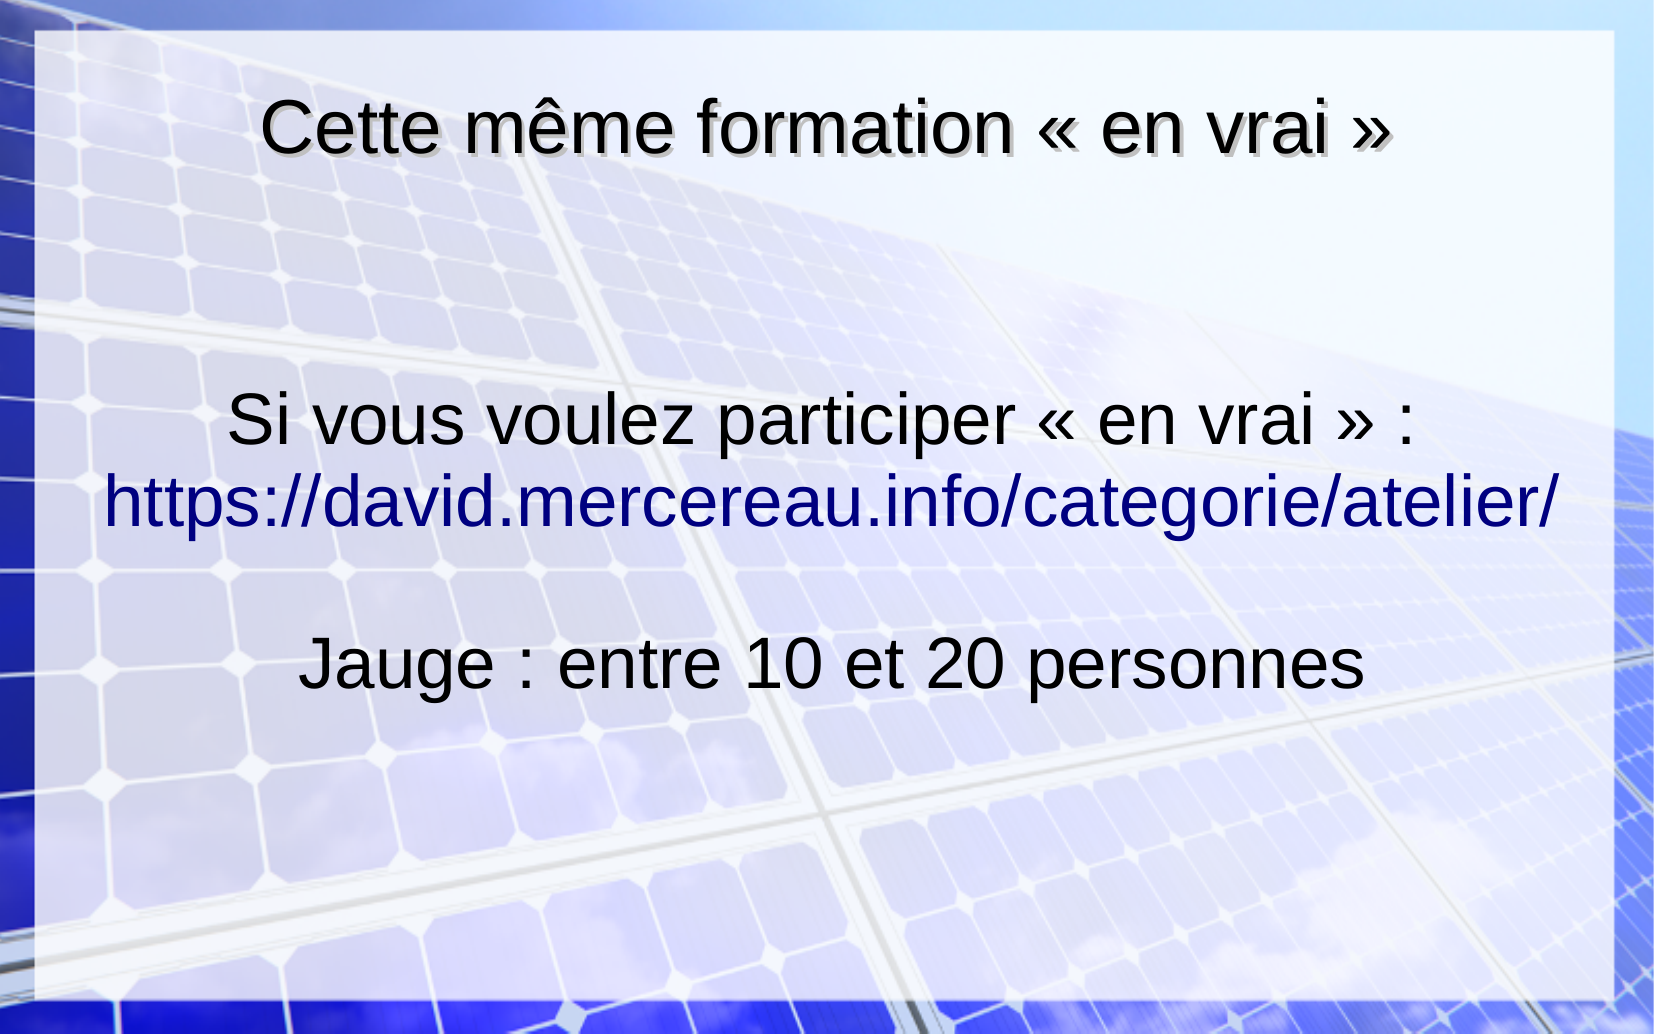

# Cette même formation « en vrai »
Si vous voulez participer « en vrai » : https://david.mercereau.info/categorie/atelier/
Jauge : entre 10 et 20 personnes